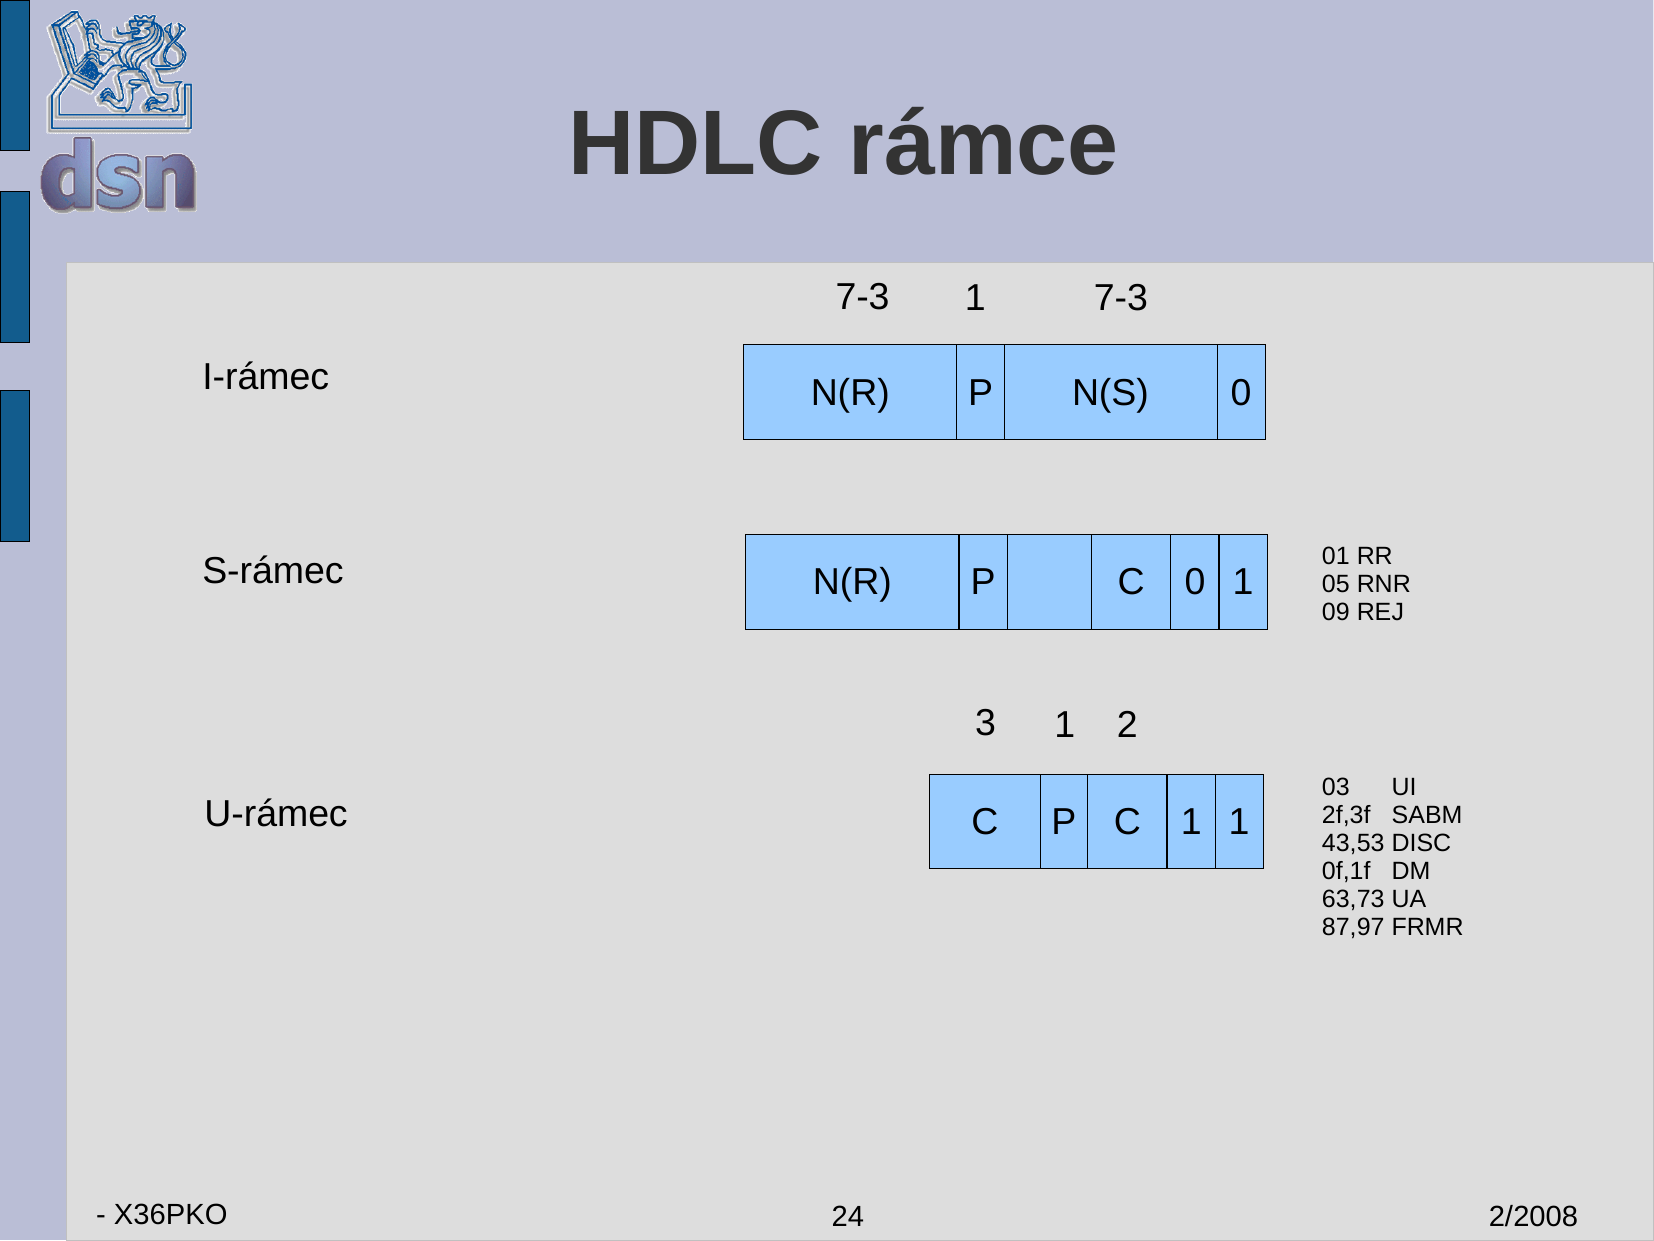

# HDLC rámce
7-3
1
7-3
N(R)
N(S)
P
0
I-rámec
1
P
0
N(R)
C
01 RR
05 RNR
09 REJ
S-rámec
3
1
2
03 UI
2f,3f SABM
43,53 DISC
0f,1f DM
63,73 UA
87,97 FRMR
C
C
P
1
1
U-rámec